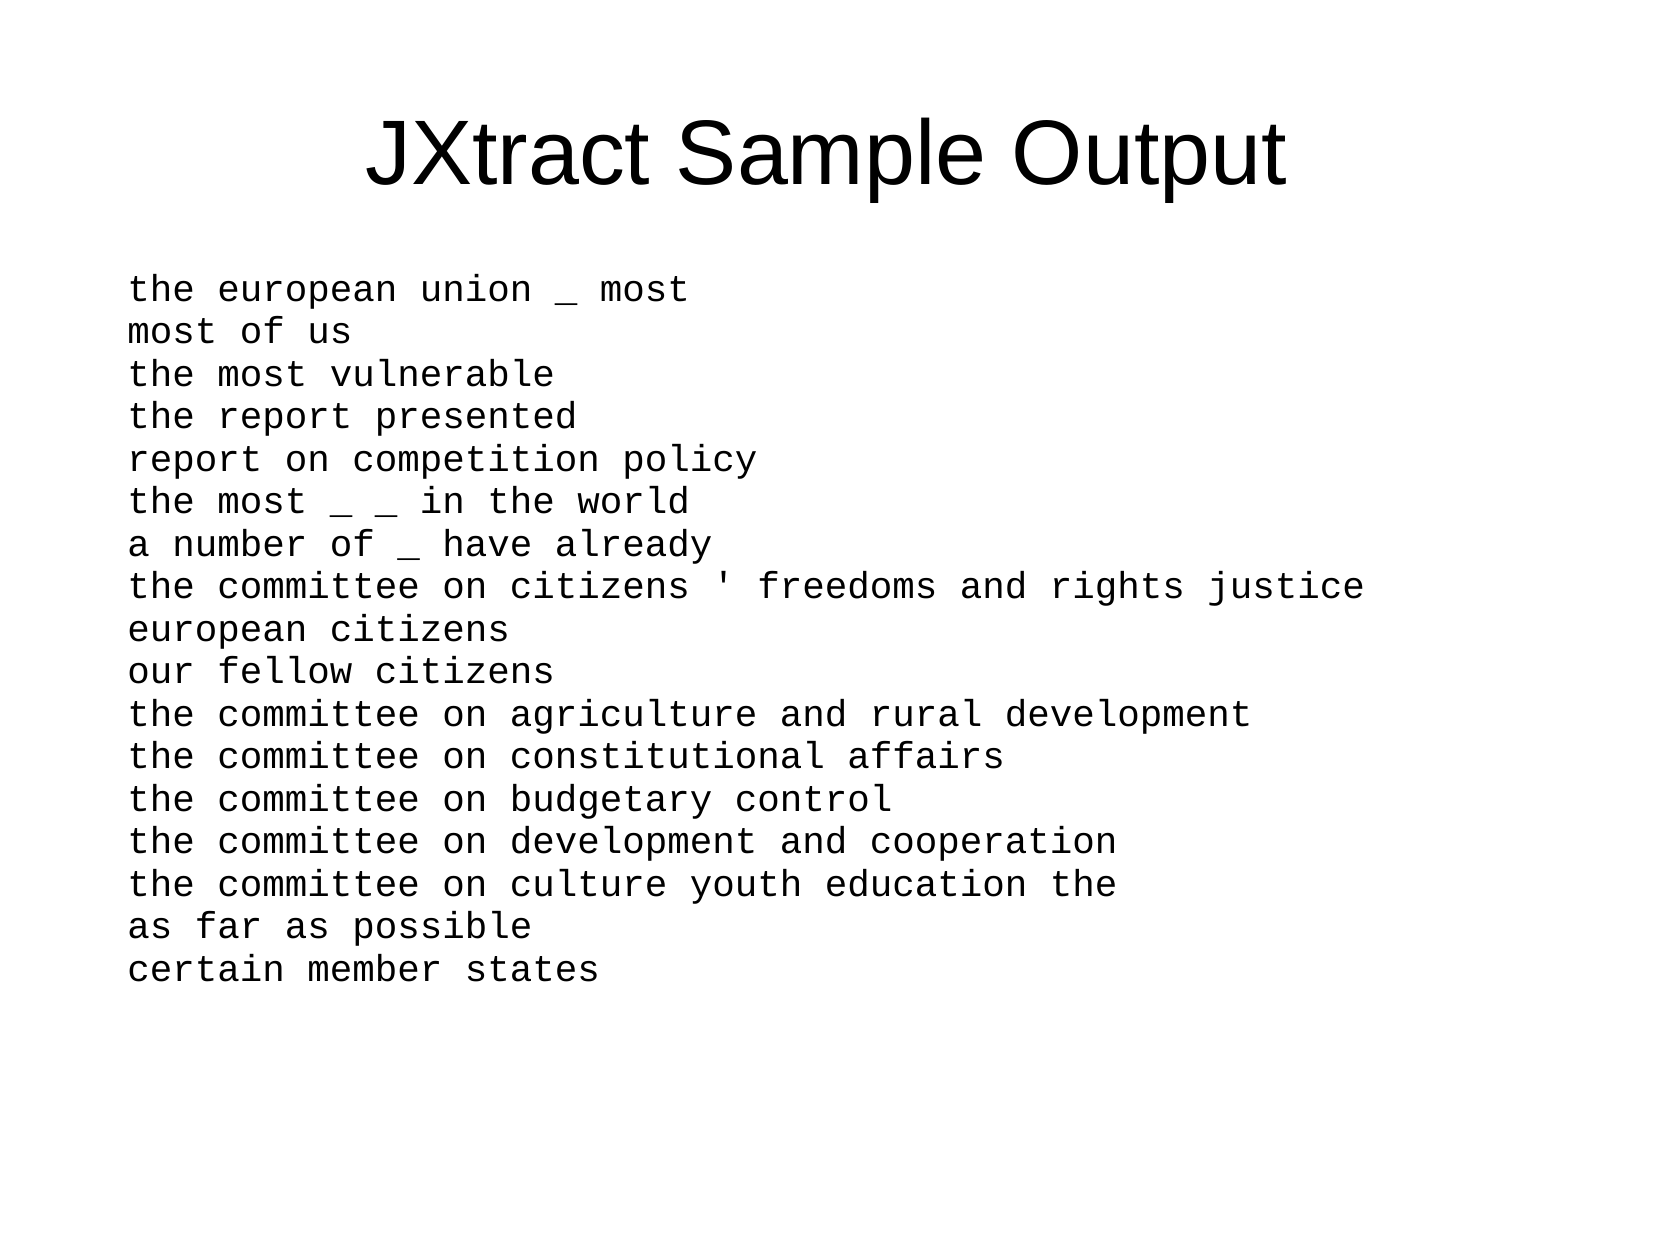

# JXtract Sample Output
the european union _ most
most of us
the most vulnerable
the report presented
report on competition policy
the most _ _ in the world
a number of _ have already
the committee on citizens ' freedoms and rights justice
european citizens
our fellow citizens
the committee on agriculture and rural development
the committee on constitutional affairs
the committee on budgetary control
the committee on development and cooperation
the committee on culture youth education the
as far as possible
certain member states